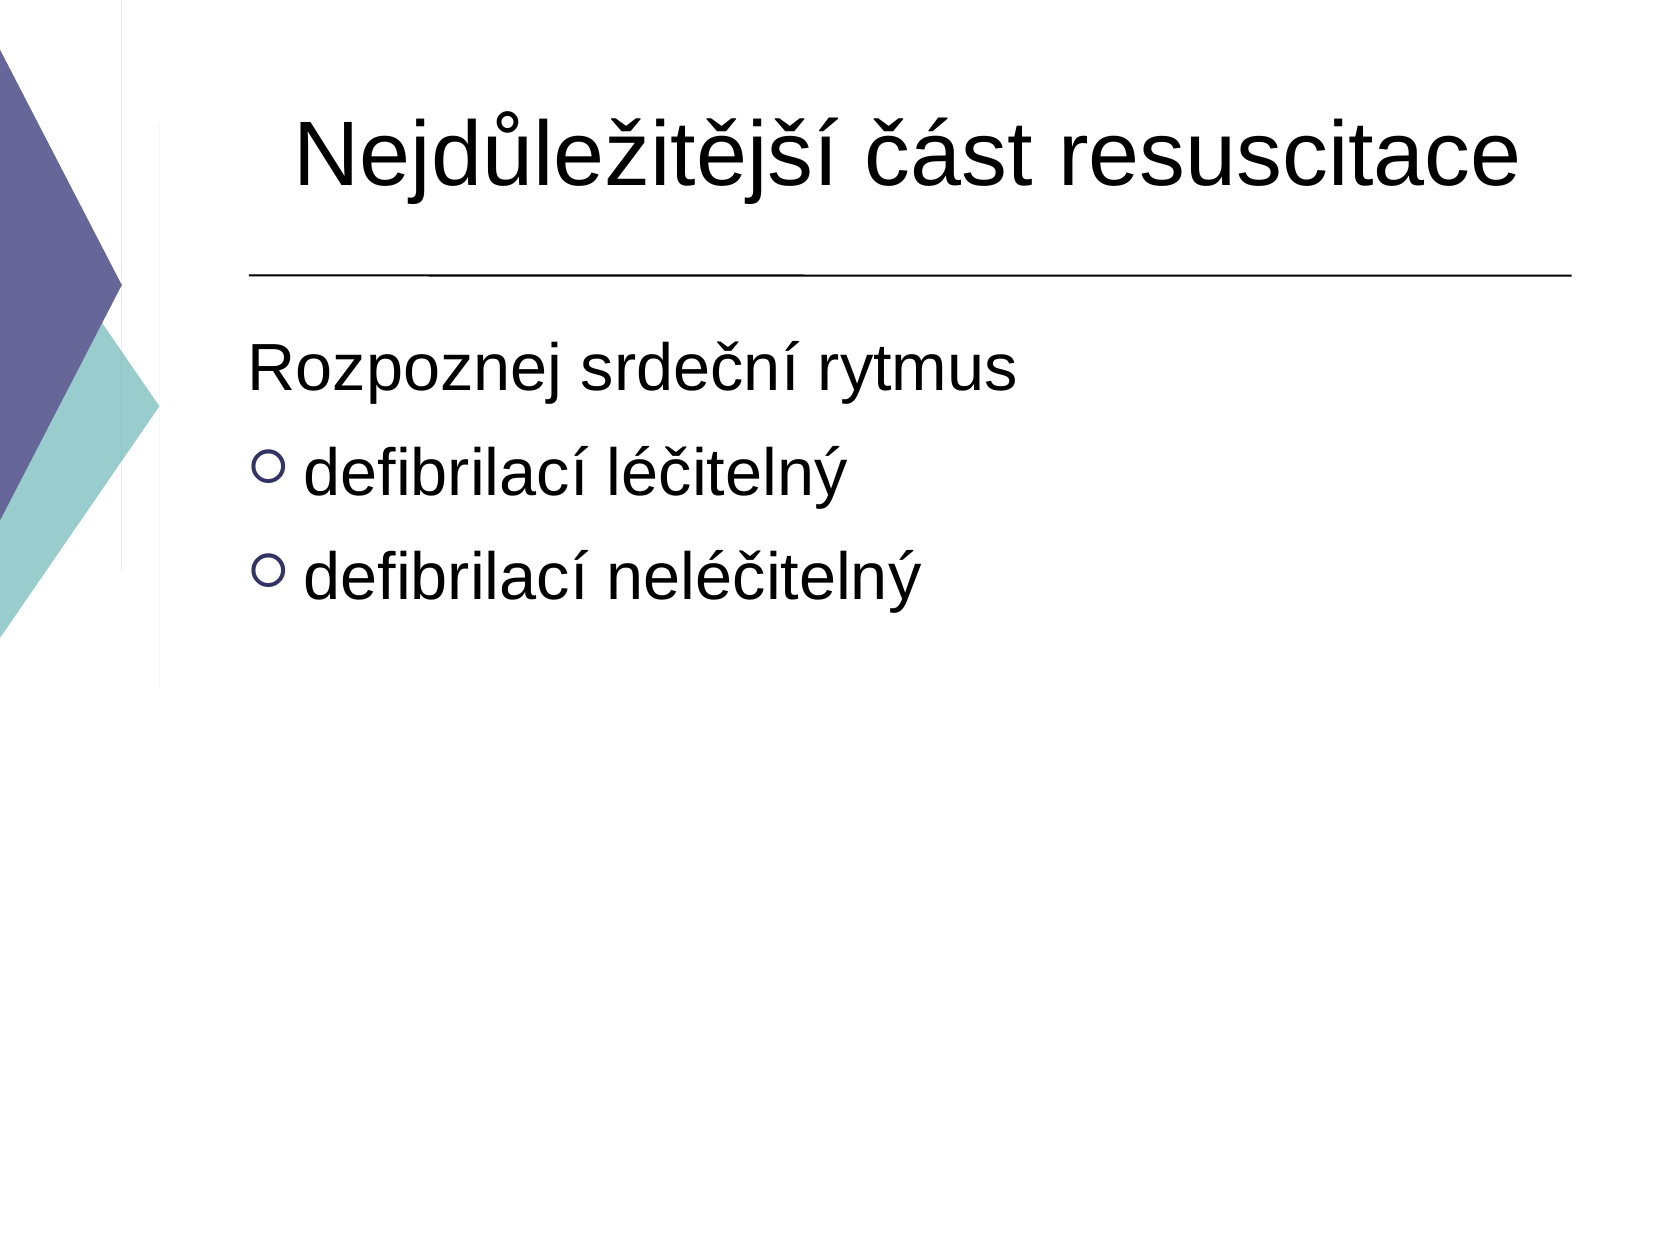

# Nejdůležitější část resuscitace
Rozpoznej srdeční rytmus
defibrilací léčitelný
defibrilací neléčitelný